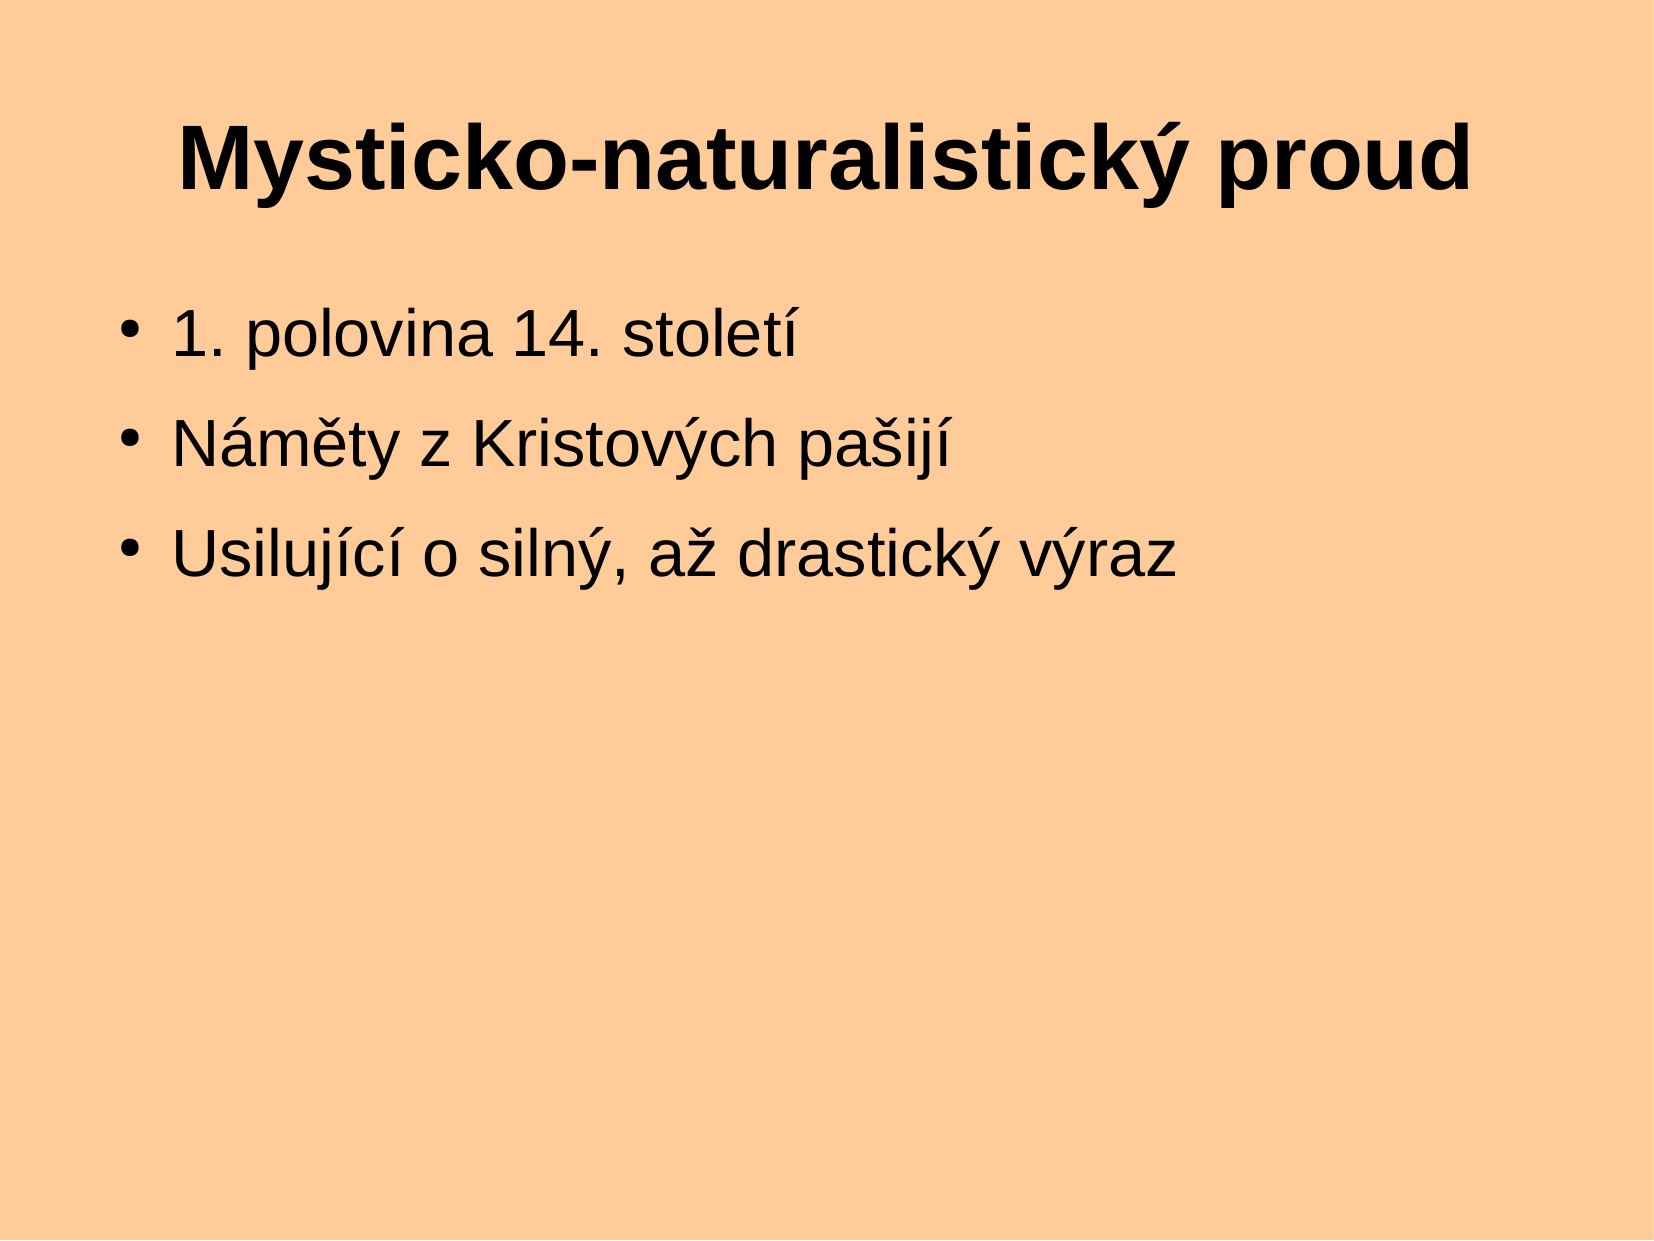

# Mysticko-naturalistický proud
1. polovina 14. století
Náměty z Kristových pašijí
Usilující o silný, až drastický výraz